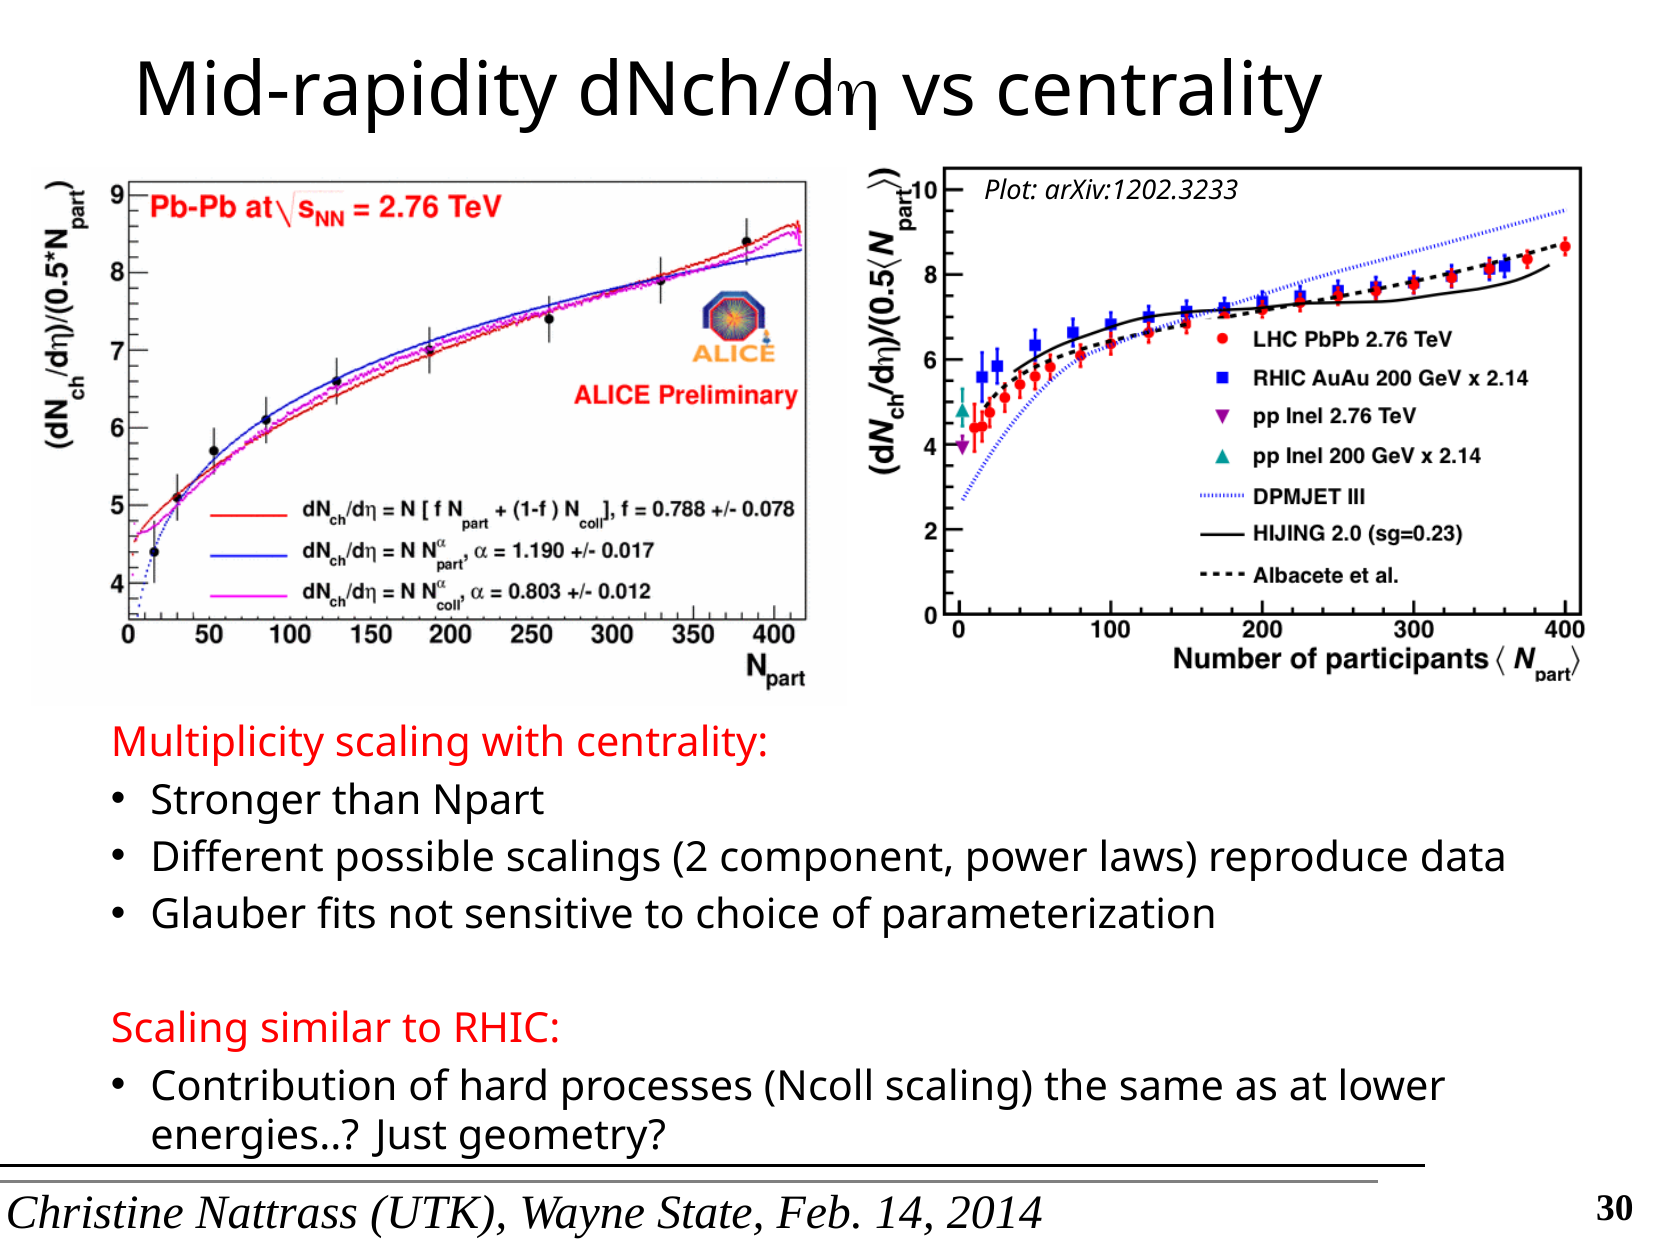

# Mid-rapidity dNch/dh vs centrality
Plot: arXiv:1202.3233
Multiplicity scaling with centrality:
Stronger than Npart
Different possible scalings (2 component, power laws) reproduce data
Glauber fits not sensitive to choice of parameterization
Scaling similar to RHIC:
Contribution of hard processes (Ncoll scaling) the same as at lower energies..? 	Just geometry?